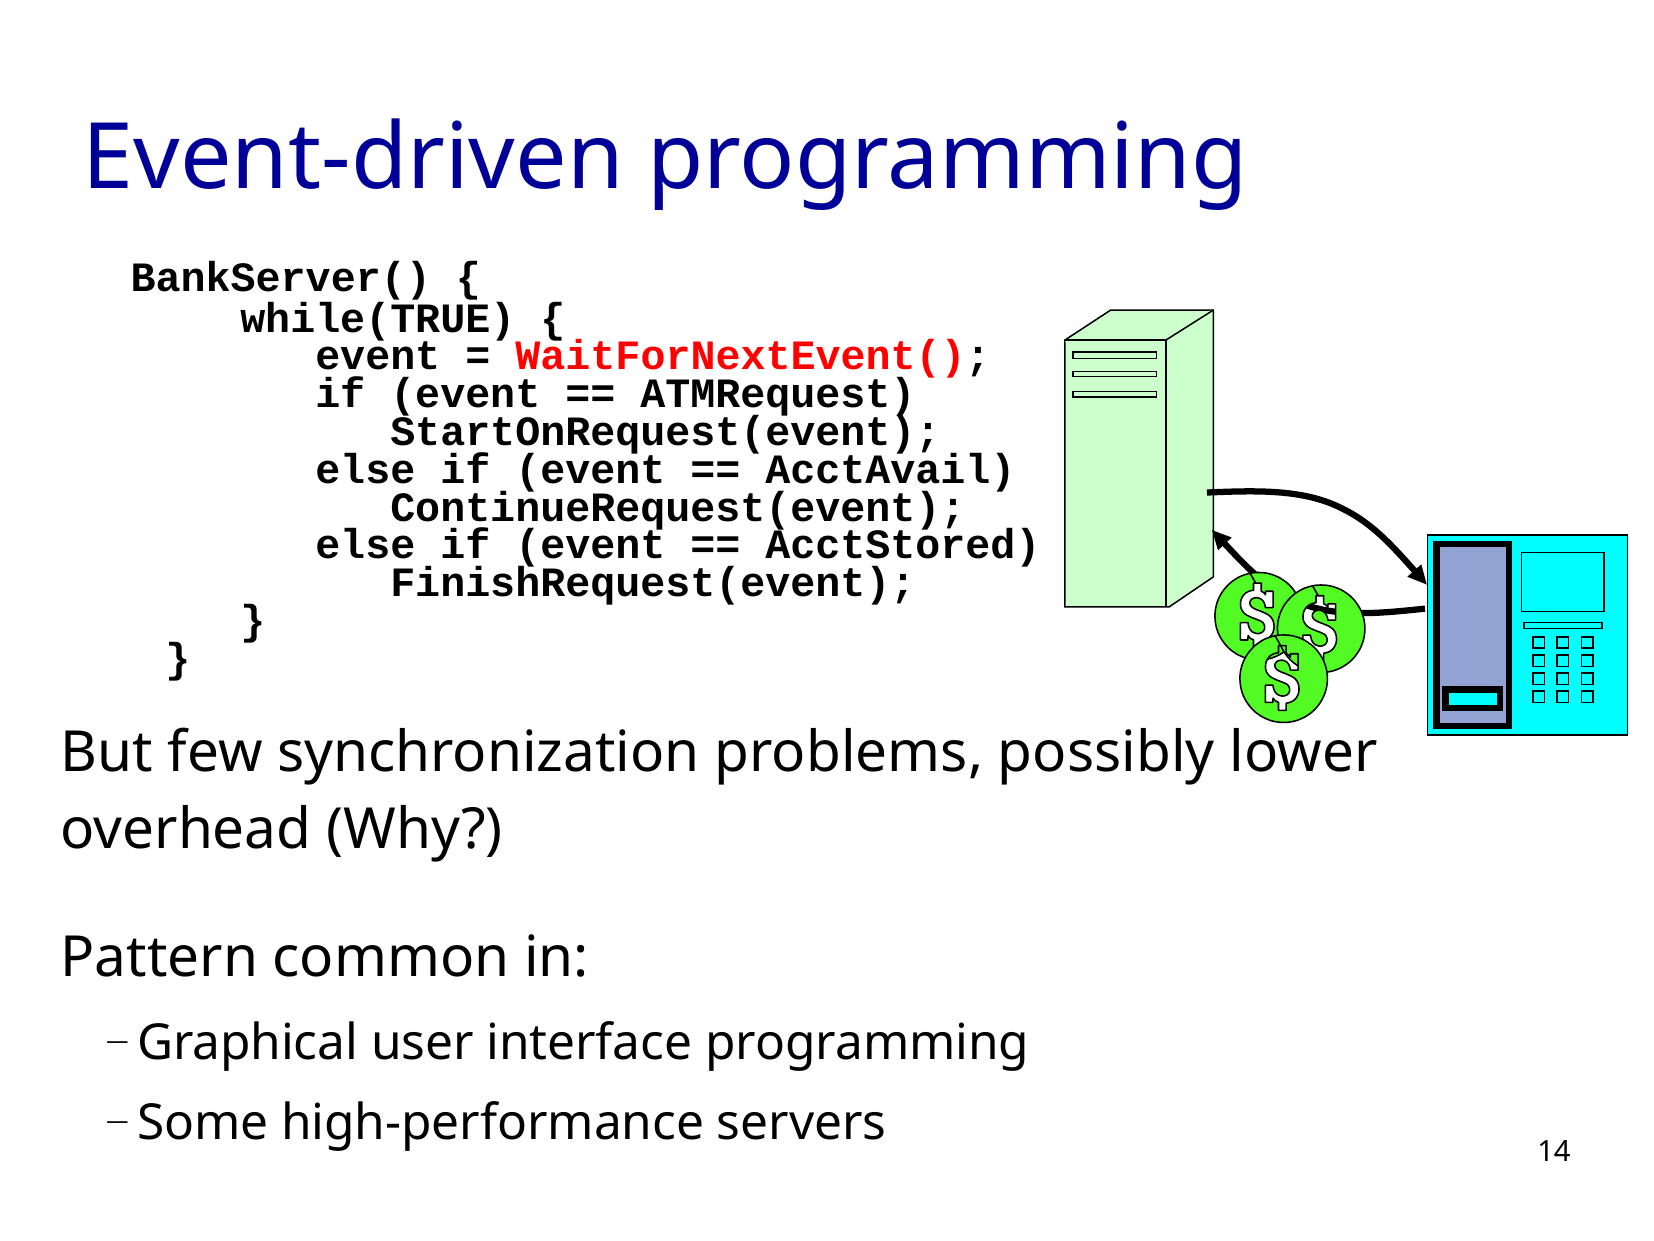

# Event-driven programming
	 BankServer() {
	 while(TRUE) {
	 event = WaitForNextEvent();
	 if (event == ATMRequest)
	 StartOnRequest(event);
	 else if (event == AcctAvail)
	 ContinueRequest(event);
	 else if (event == AcctStored)
	 FinishRequest(event);
	 }
	}
But few synchronization problems, possibly lower overhead (Why?)
Pattern common in:
Graphical user interface programming
Some high-performance servers
14